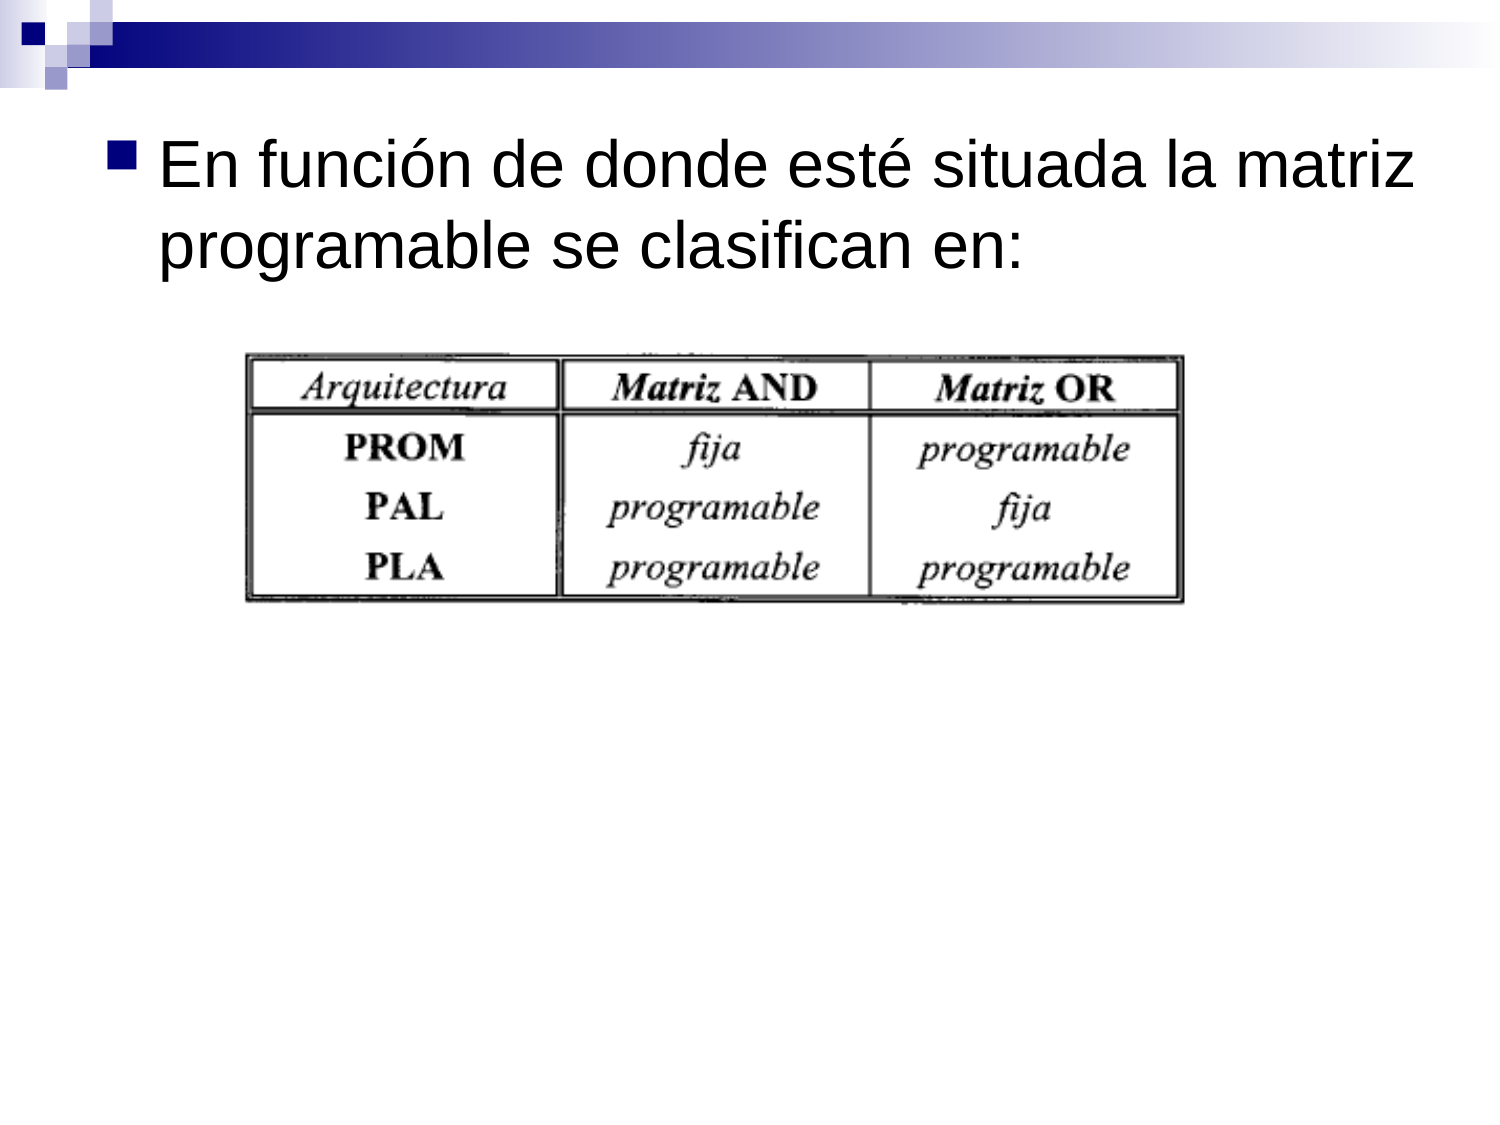

# En función de donde esté situada la matriz programable se clasifican en: